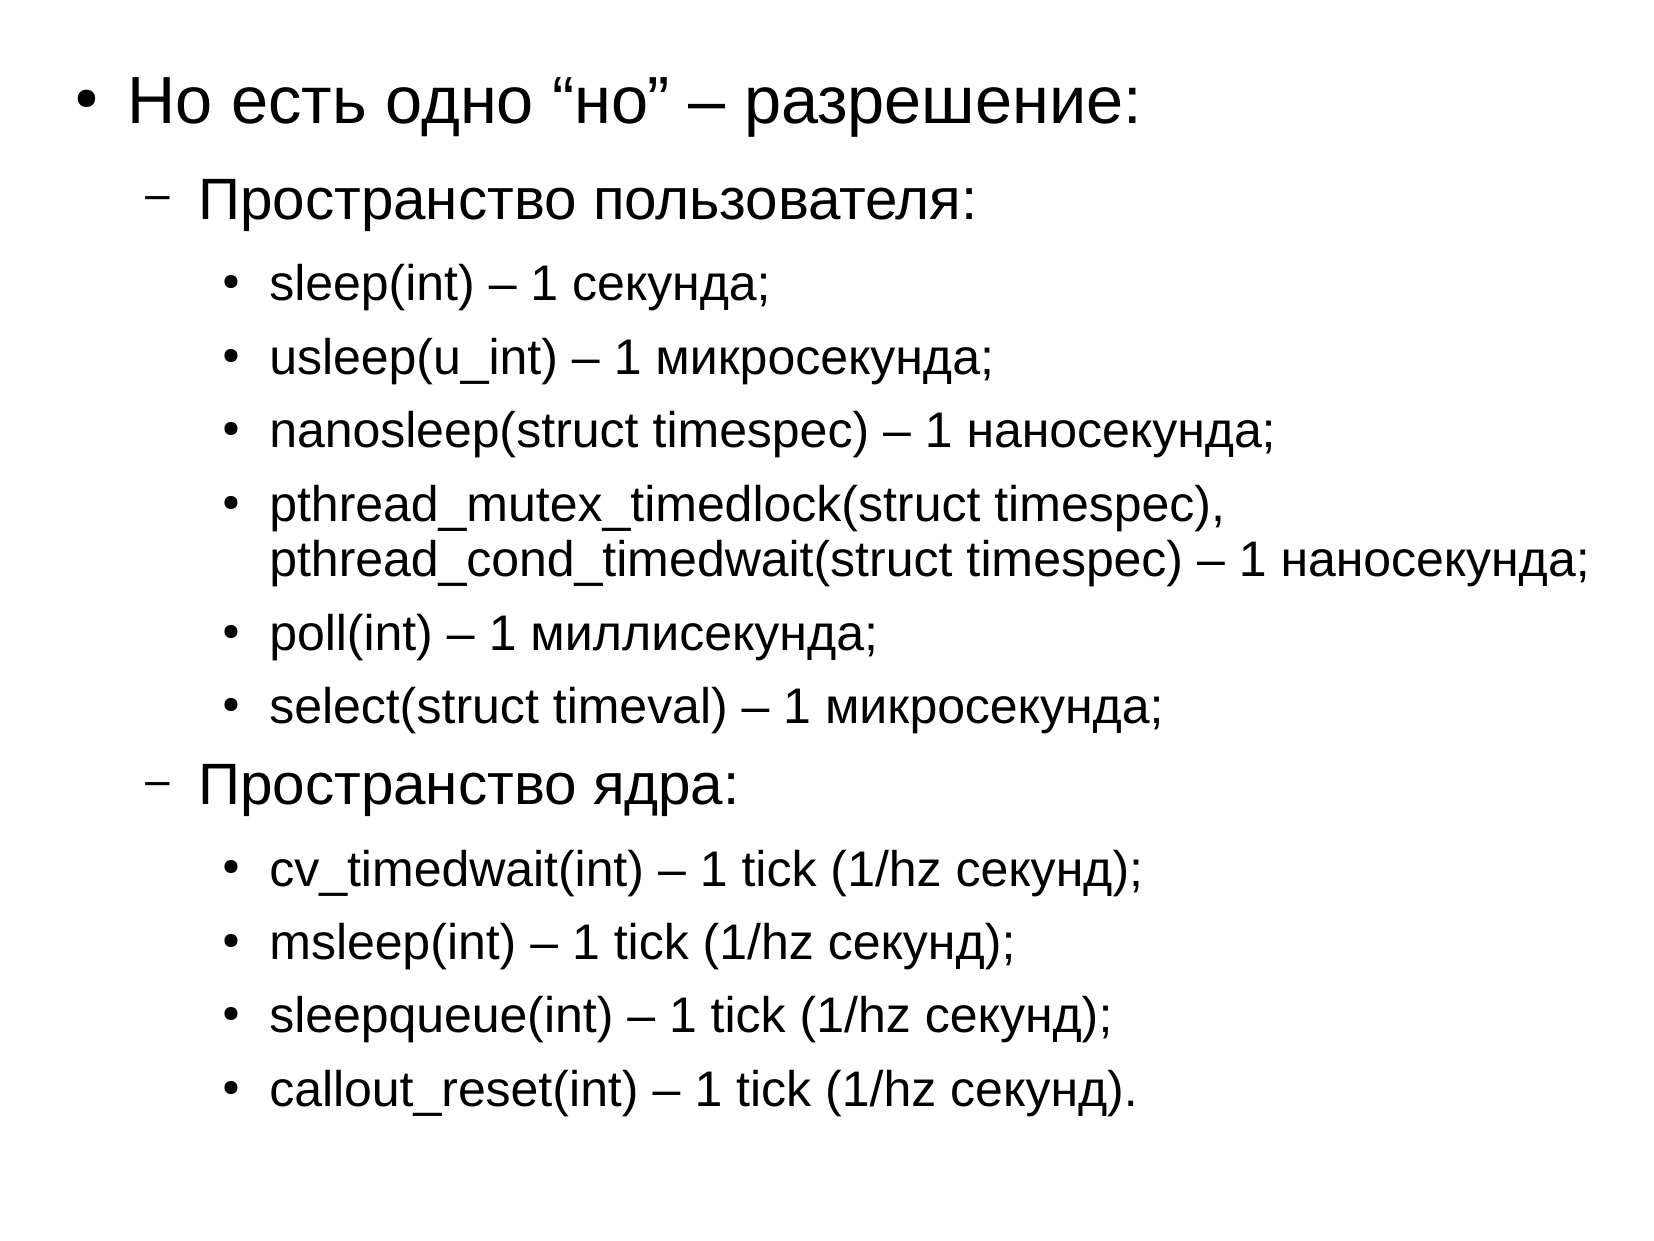

# Но есть одно “но” – разрешение:
Пространство пользователя:
sleep(int) – 1 секунда;
usleep(u_int) – 1 микросекунда;
nanosleep(struct timespec) – 1 наносекунда;
pthread_mutex_timedlock(struct timespec), pthread_cond_timedwait(struct timespec) – 1 наносекунда;
poll(int) – 1 миллисекунда;
select(struct timeval) – 1 микросекунда;
Пространство ядра:
cv_timedwait(int) – 1 tick (1/hz секунд);
msleep(int) – 1 tick (1/hz секунд);
sleepqueue(int) – 1 tick (1/hz секунд);
callout_reset(int) – 1 tick (1/hz секунд).